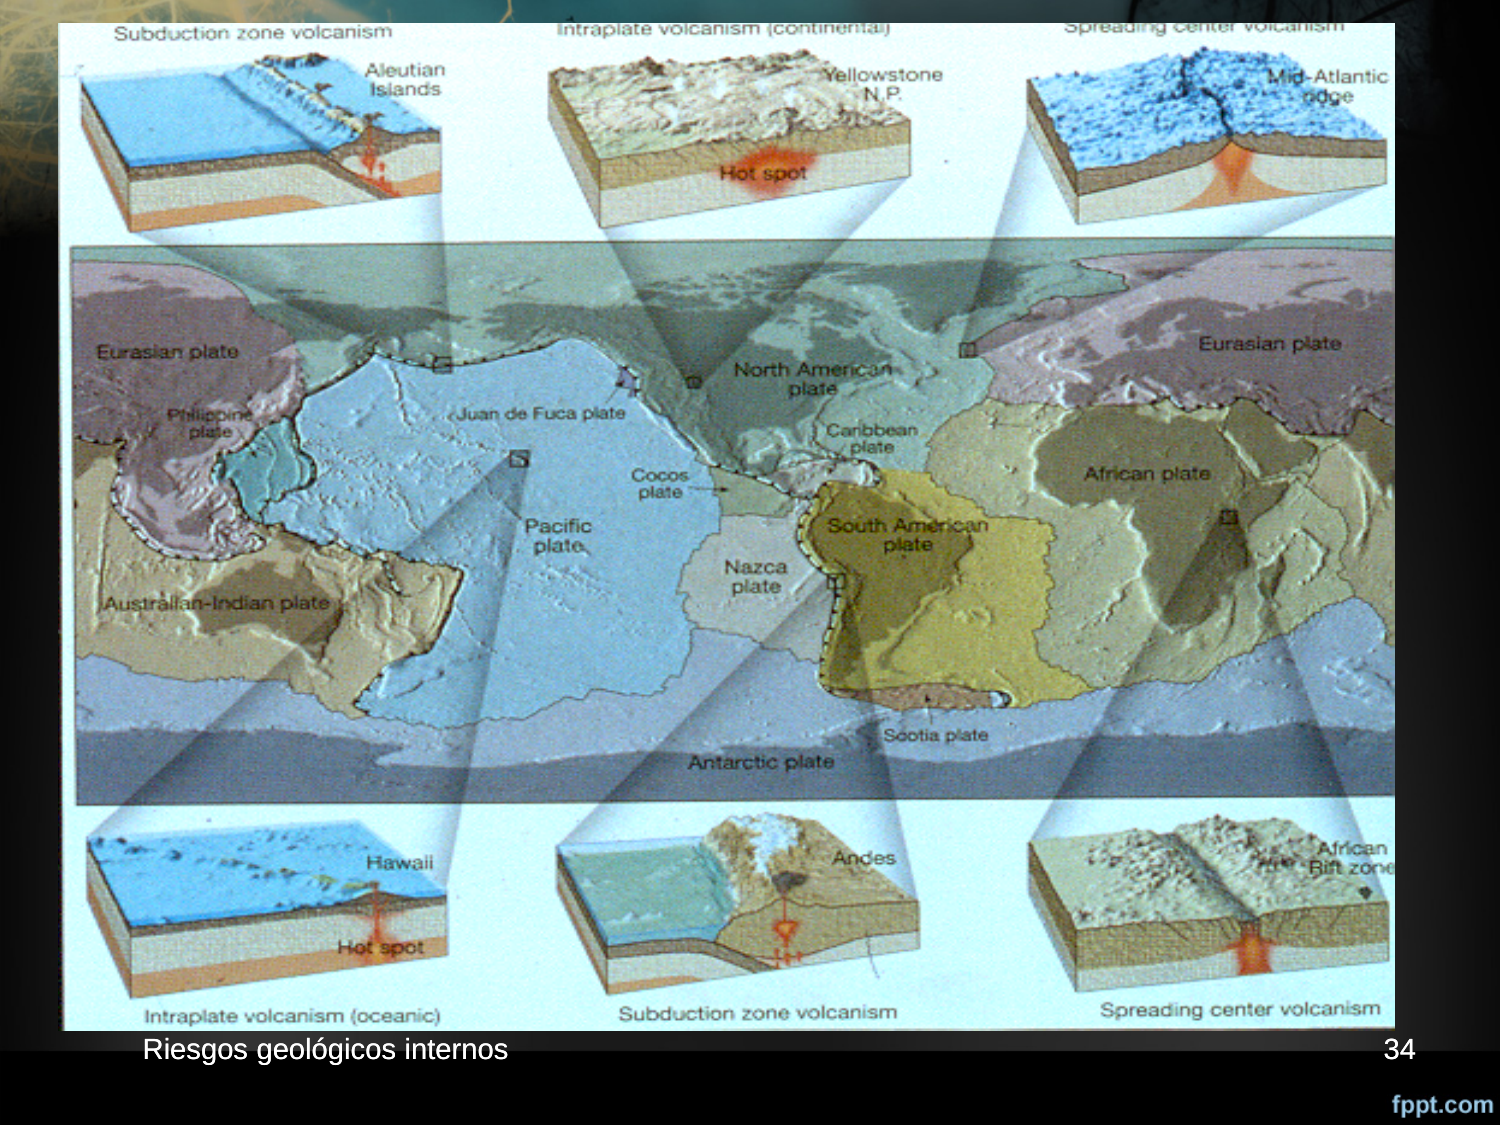

# Áreas de riesgo volcánico
Riesgos geológicos internos
Riesgos geológicos internos